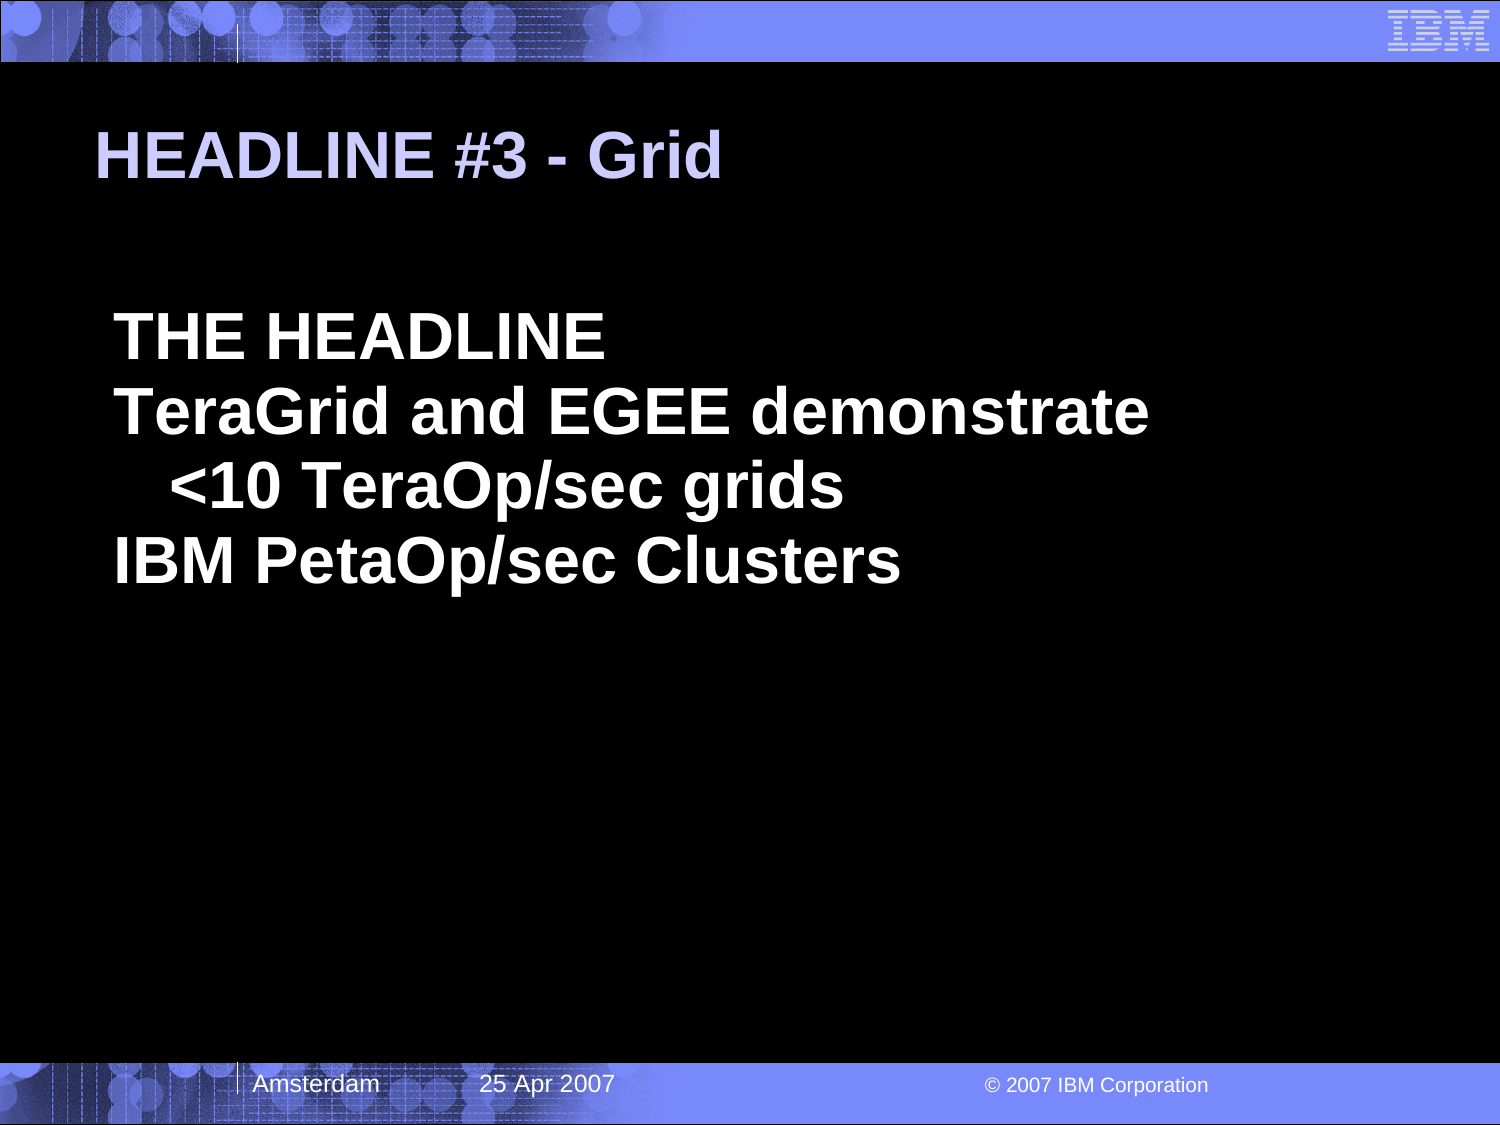

# HEADLINE #3 - Grid
THE HEADLINE
TeraGrid and EGEE demonstrate <10 TeraOp/sec grids
IBM PetaOp/sec Clusters